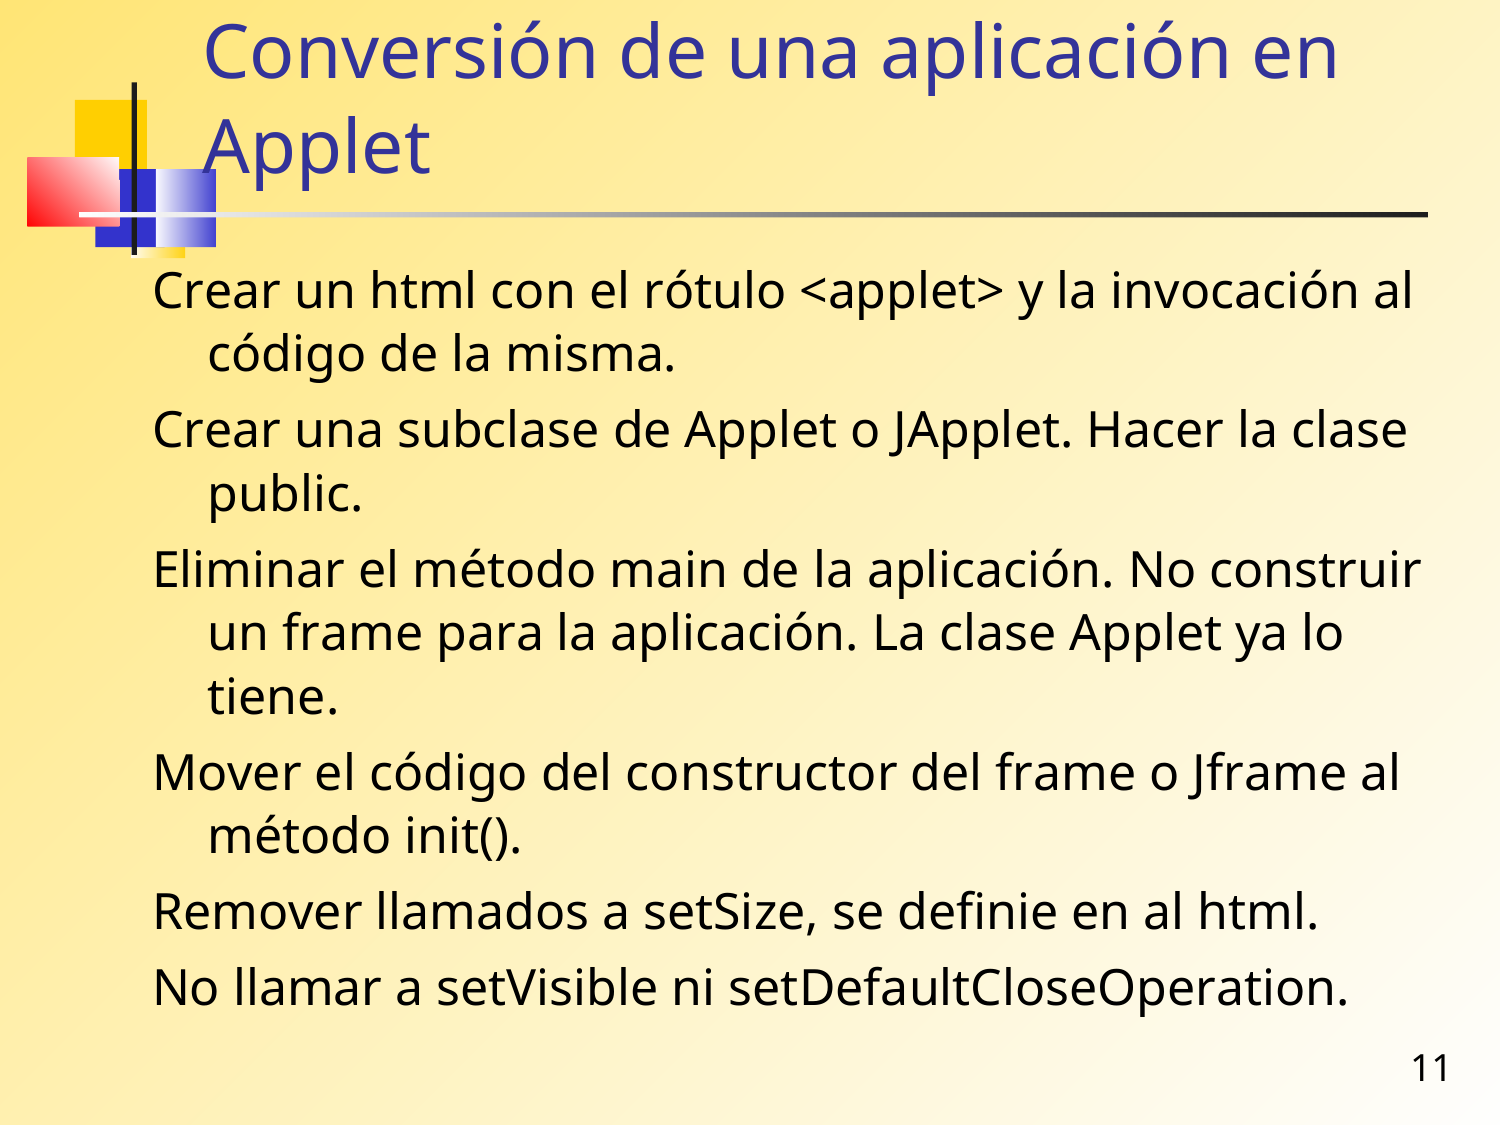

# Conversión de una aplicación en Applet
Crear un html con el rótulo <applet> y la invocación al código de la misma.
Crear una subclase de Applet o JApplet. Hacer la clase public.
Eliminar el método main de la aplicación. No construir un frame para la aplicación. La clase Applet ya lo tiene.
Mover el código del constructor del frame o Jframe al método init().
Remover llamados a setSize, se definie en al html.
No llamar a setVisible ni setDefaultCloseOperation.